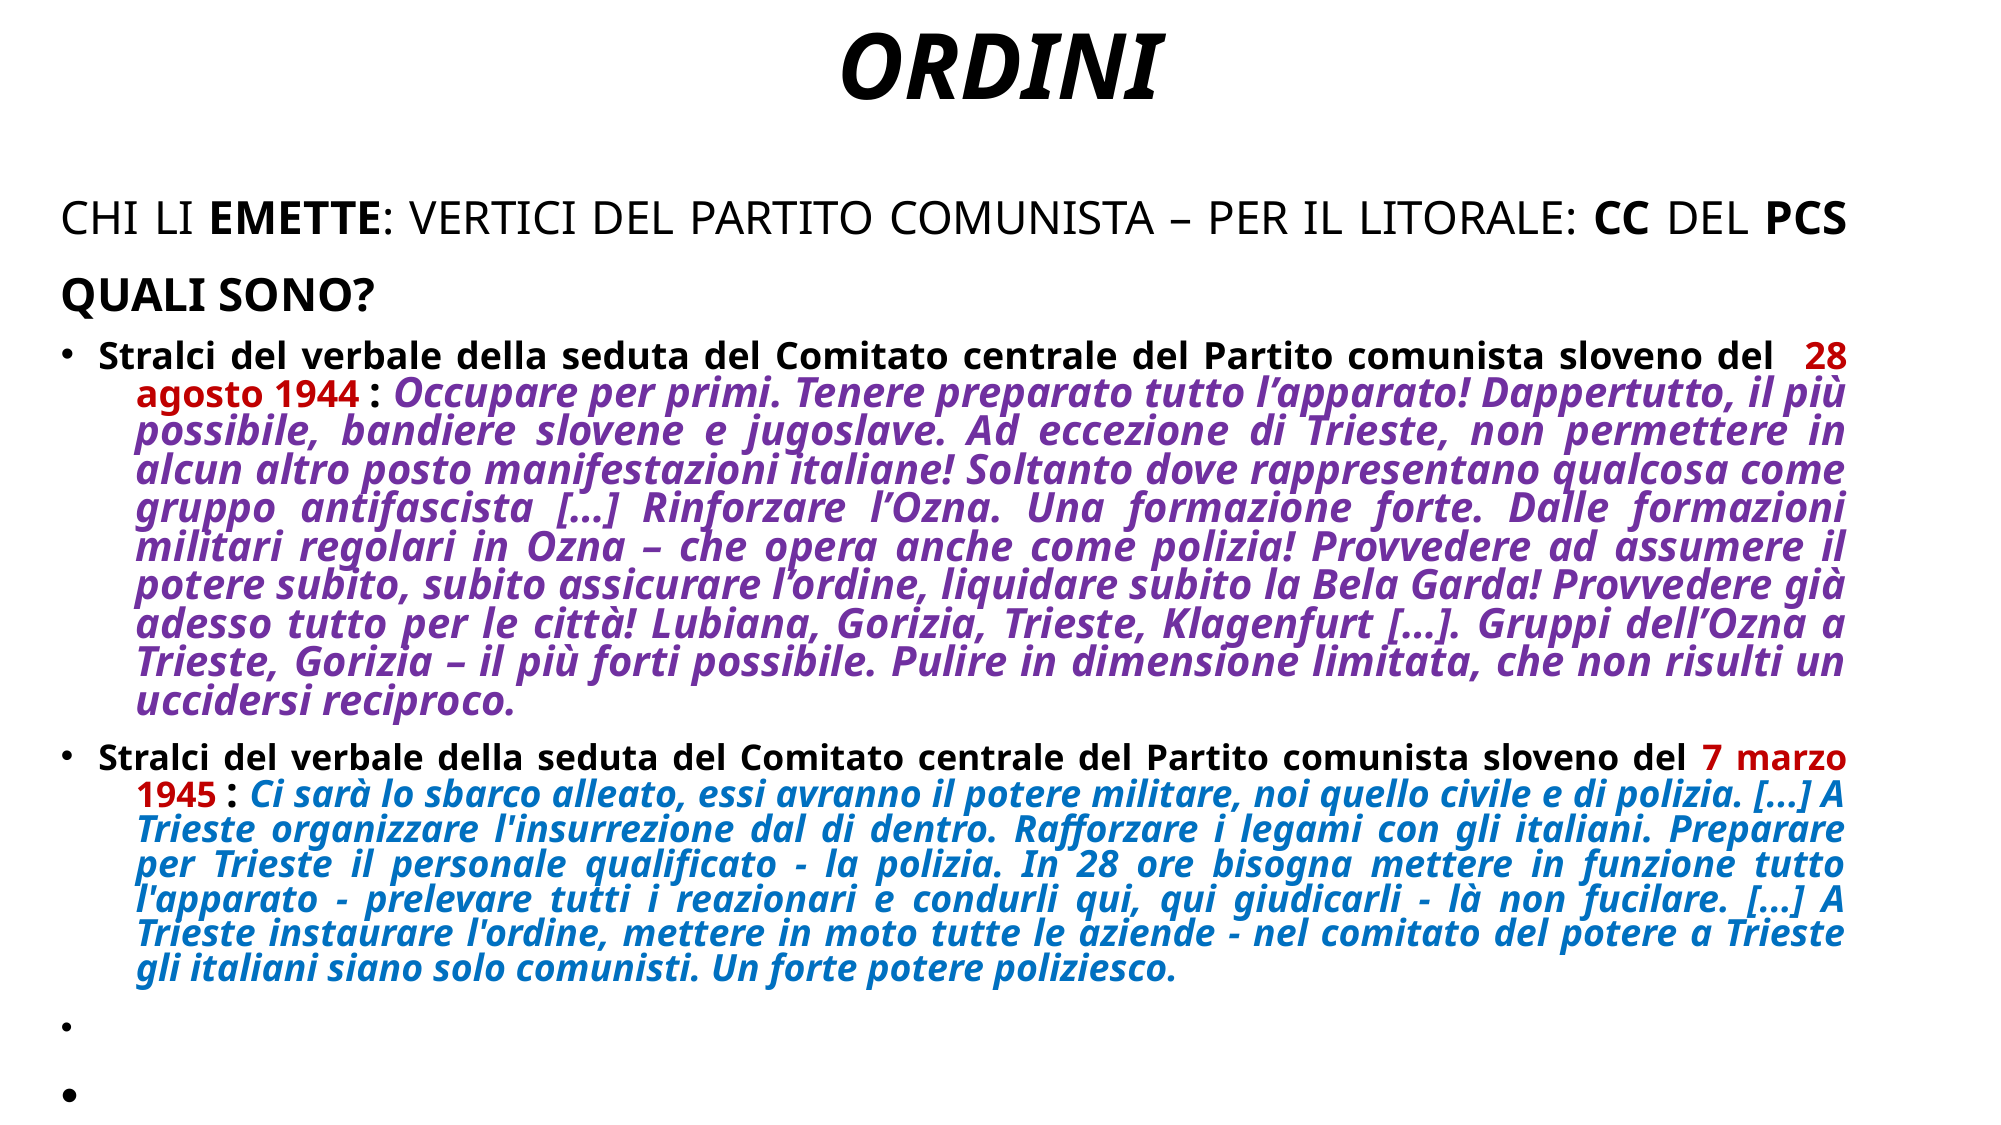

# ORDINI
CHI LI EMETTE: VERTICI DEL PARTITO COMUNISTA – PER IL LITORALE: CC DEL PCS QUALI SONO?
Stralci del verbale della seduta del Comitato centrale del Partito comunista sloveno del 28 agosto 1944 : Occupare per primi. Tenere preparato tutto l’apparato! Dappertutto, il più possibile, bandiere slovene e jugoslave. Ad eccezione di Trieste, non permettere in alcun altro posto manifestazioni italiane! Soltanto dove rappresentano qualcosa come gruppo antifascista […] Rinforzare l’Ozna. Una formazione forte. Dalle formazioni militari regolari in Ozna – che opera anche come polizia! Provvedere ad assumere il potere subito, subito assicurare l’ordine, liquidare subito la Bela Garda! Provvedere già adesso tutto per le città! Lubiana, Gorizia, Trieste, Klagenfurt […]. Gruppi dell’Ozna a Trieste, Gorizia – il più forti possibile. Pulire in dimensione limitata, che non risulti un uccidersi reciproco.
Stralci del verbale della seduta del Comitato centrale del Partito comunista sloveno del 7 marzo 1945 : Ci sarà lo sbarco alleato, essi avranno il potere militare, noi quello civile e di polizia. [...] A Trieste organizzare l'insurrezione dal di dentro. Rafforzare i legami con gli italiani. Preparare per Trieste il personale qualificato - la polizia. In 28 ore bisogna mettere in funzione tutto l'apparato - prelevare tutti i reazionari e condurli qui, qui giudicarli - là non fucilare. [...] A Trieste instaurare l'ordine, mettere in moto tutte le aziende - nel comitato del potere a Trieste gli italiani siano solo comunisti. Un forte potere poliziesco.